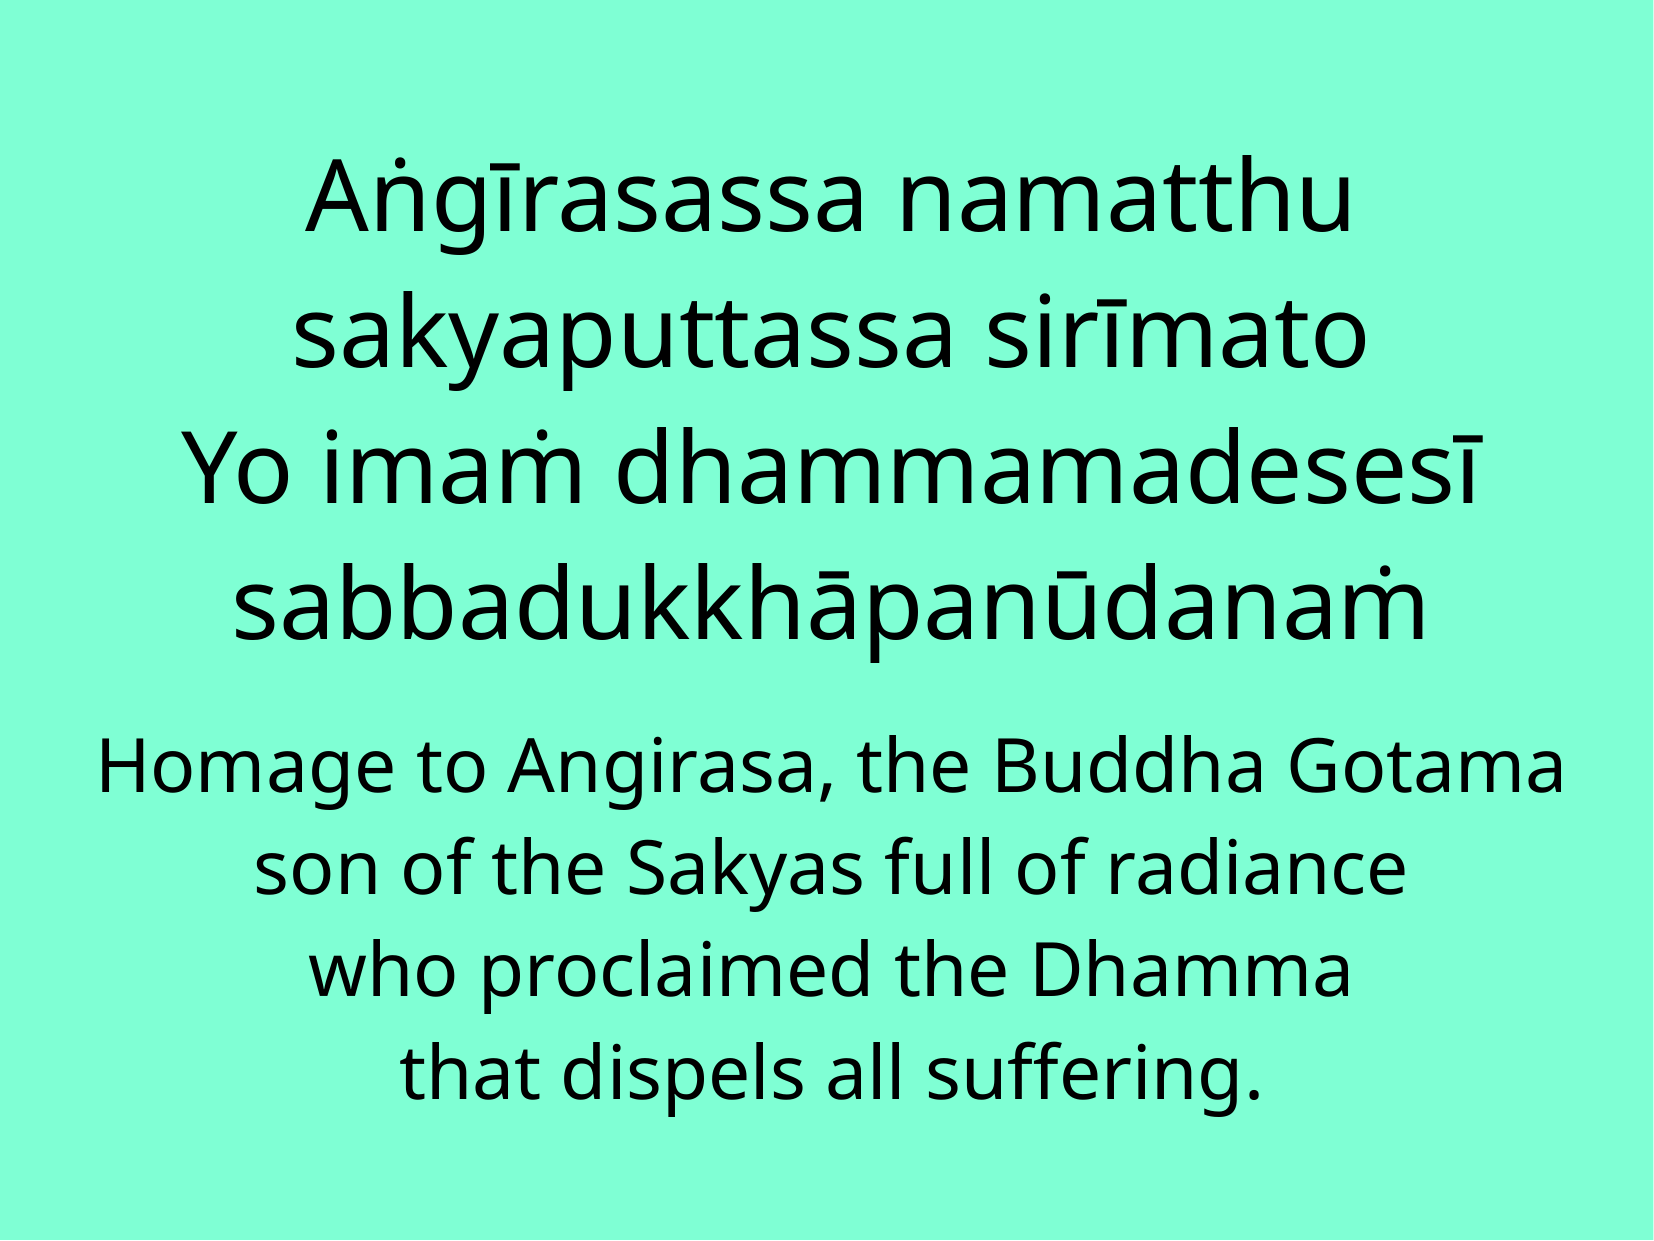

# Aṅgīrasassa namatthu
sakyaputtassa sirīmato
Yo imaṁ dhammamadesesī
sabbadukkhāpanūdanaṁ
Homage to Angirasa, the Buddha Gotama
son of the Sakyas full of radiance
who proclaimed the Dhamma
that dispels all suffering.